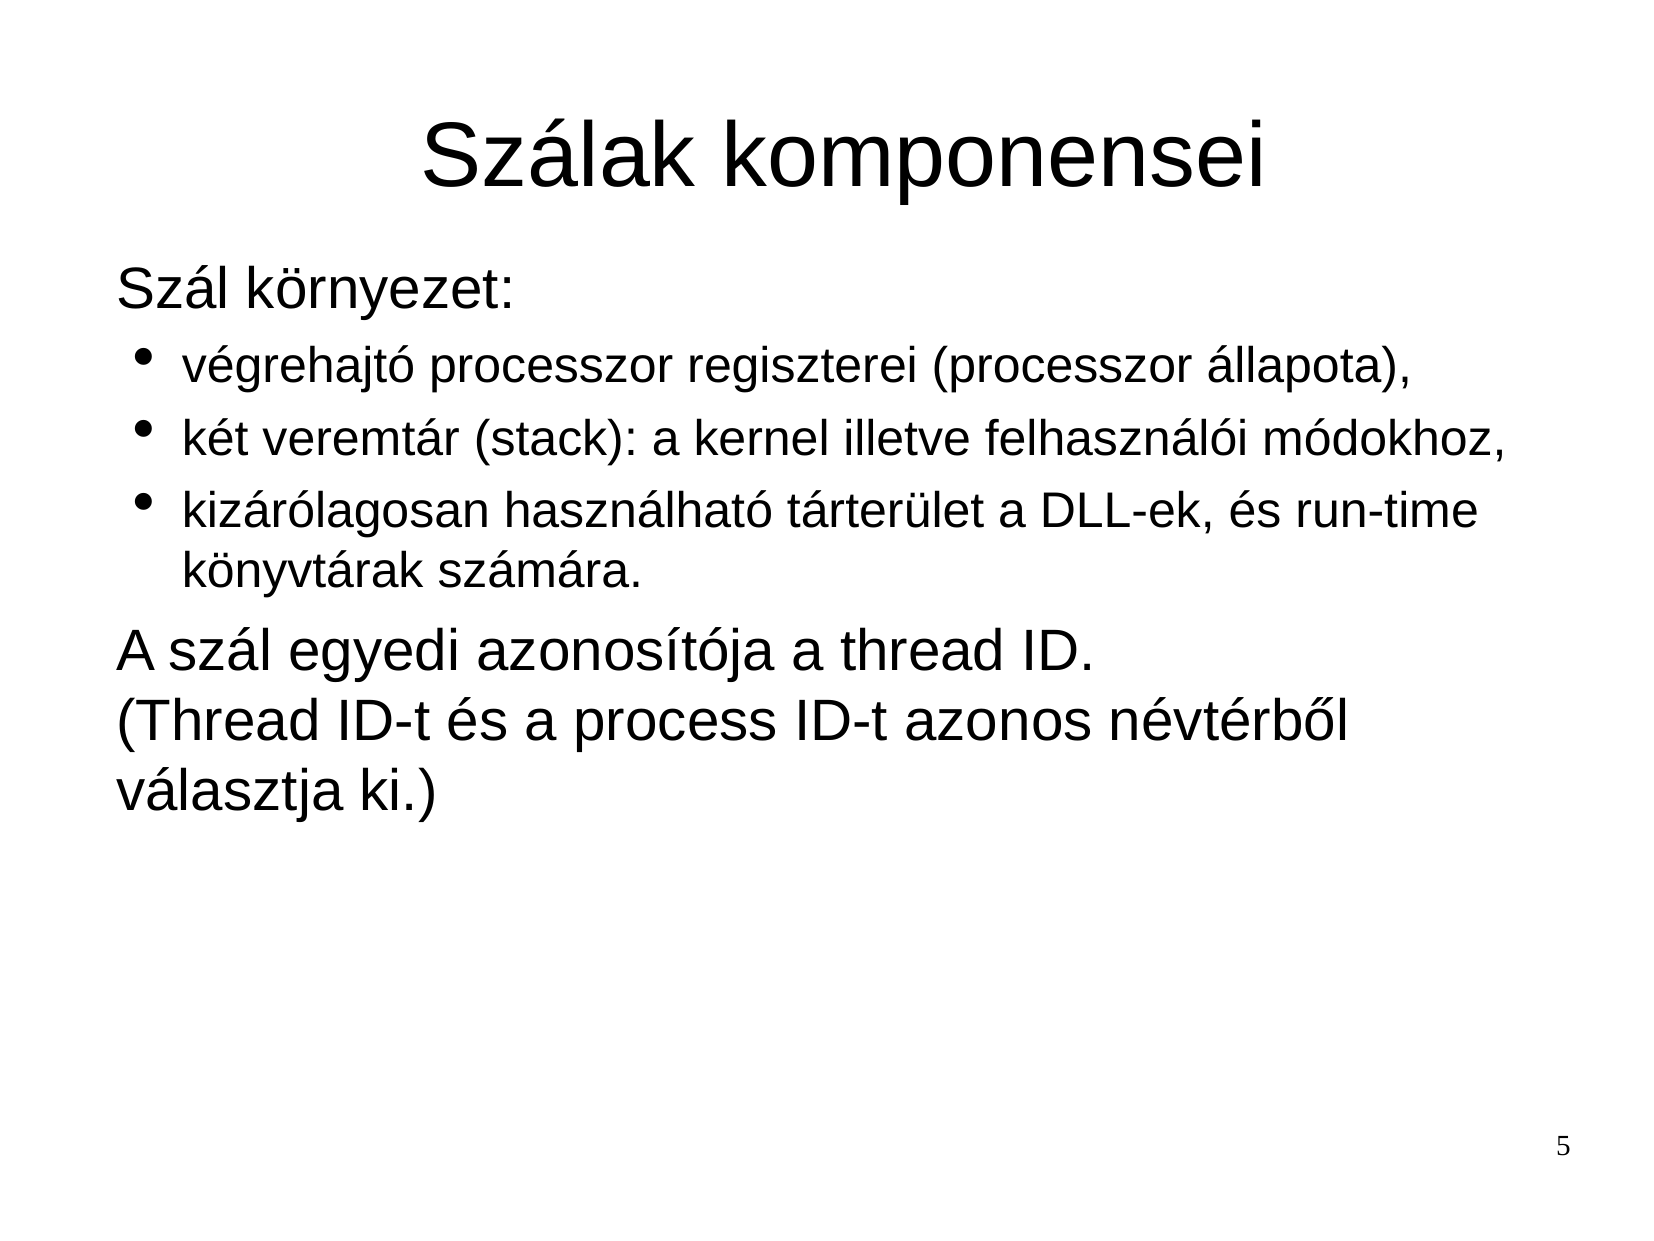

# Szálak komponensei
Szál környezet:
végrehajtó processzor regiszterei (processzor állapota),
két veremtár (stack): a kernel illetve felhasználói módokhoz,
kizárólagosan használható tárterület a DLL-ek, és run-time könyvtárak számára.
A szál egyedi azonosítója a thread ID.
(Thread ID-t és a process ID-t azonos névtérből
választja ki.)
5